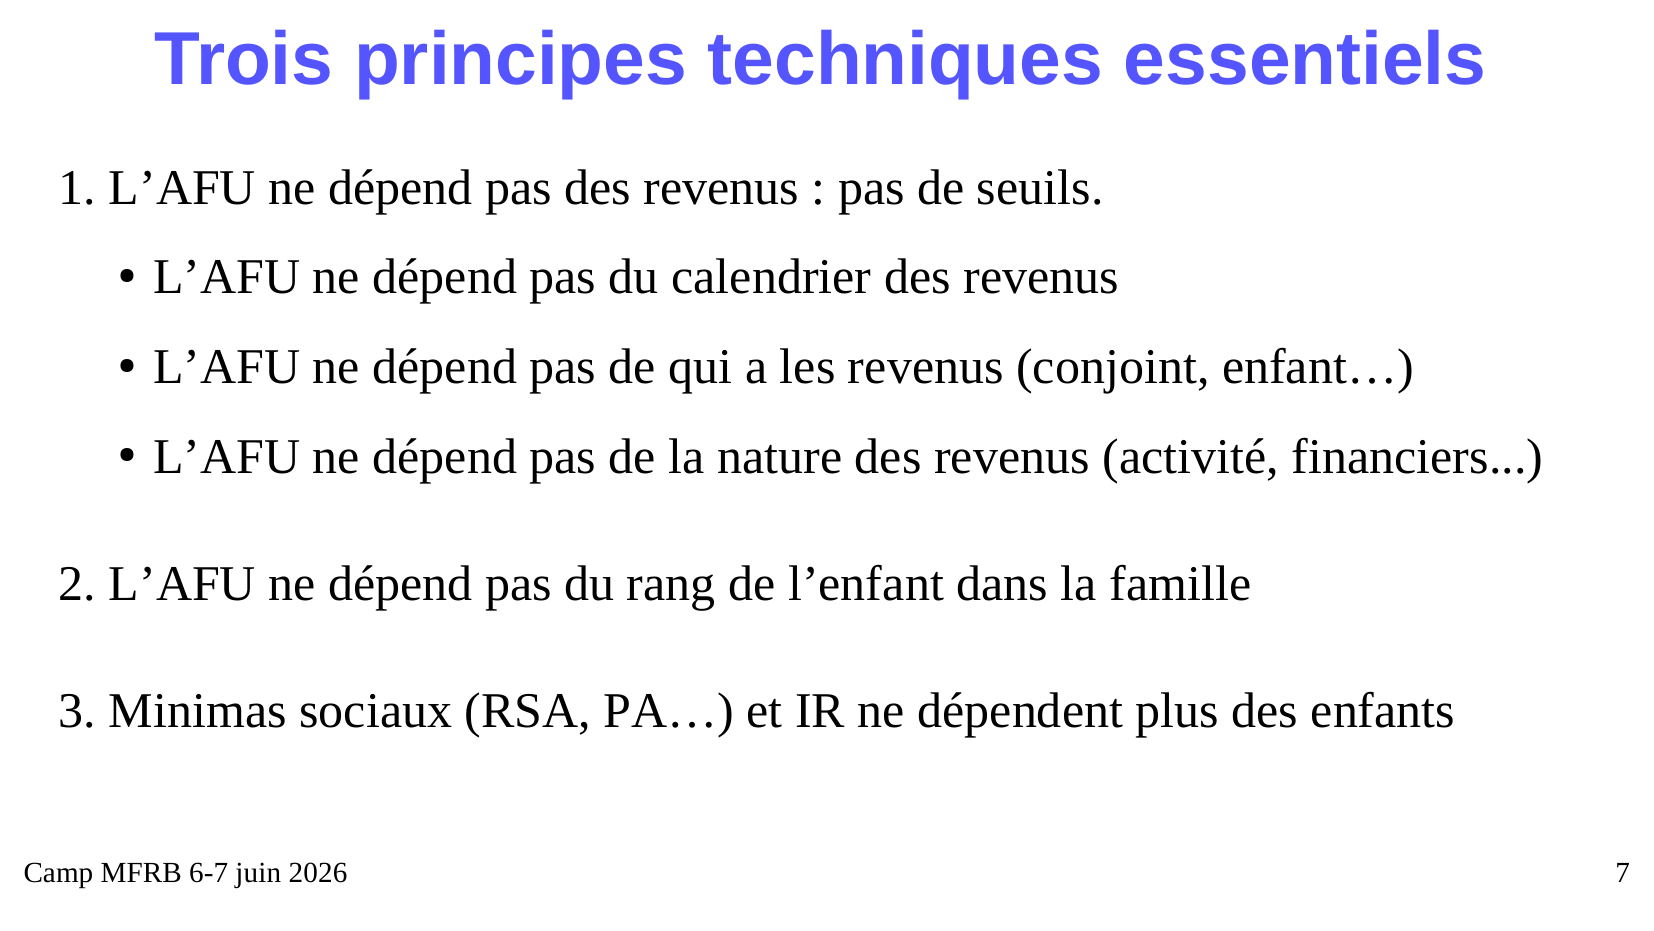

# Trois principes techniques essentiels
1. L’AFU ne dépend pas des revenus : pas de seuils.
L’AFU ne dépend pas du calendrier des revenus
L’AFU ne dépend pas de qui a les revenus (conjoint, enfant…)
L’AFU ne dépend pas de la nature des revenus (activité, financiers...)
2. L’AFU ne dépend pas du rang de l’enfant dans la famille
3. Minimas sociaux (RSA, PA…) et IR ne dépendent plus des enfants
Camp MFRB 6-7 juin 2026
7